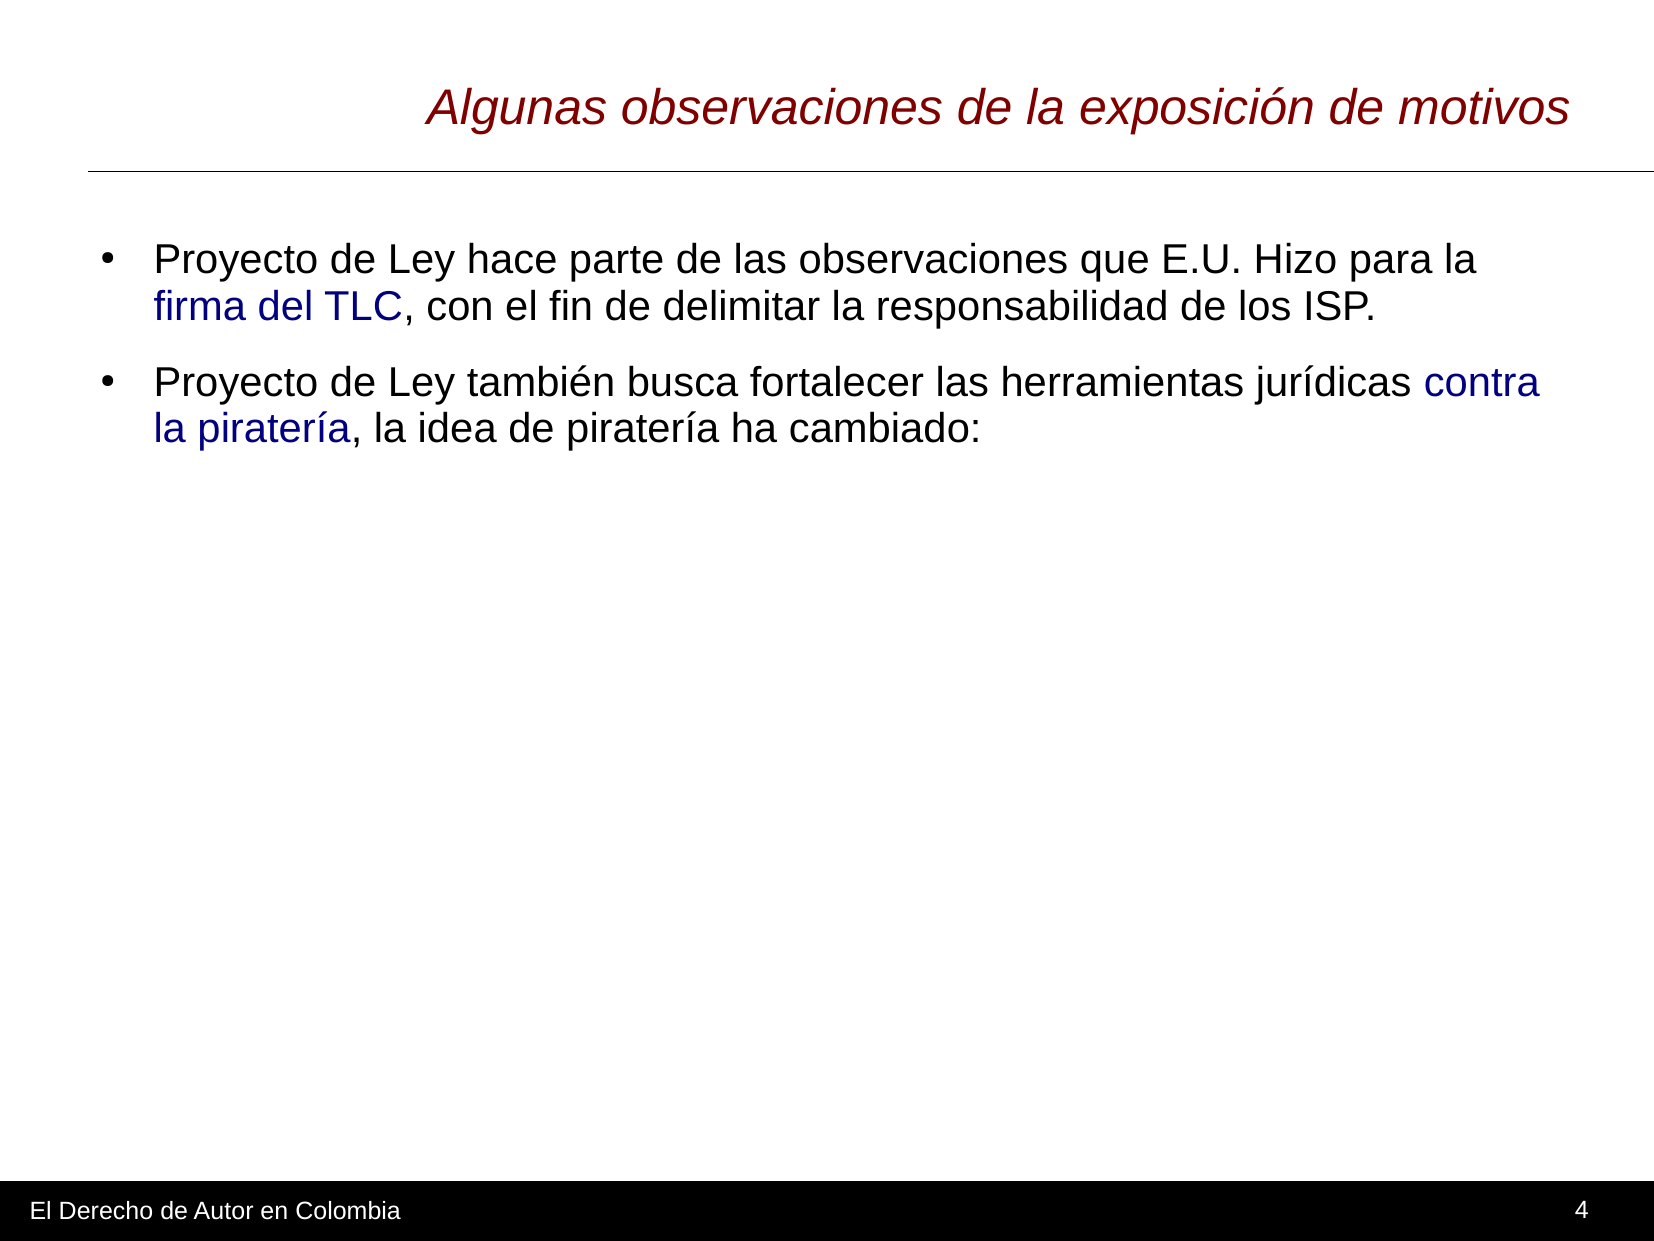

# Algunas observaciones de la exposición de motivos
Proyecto de Ley hace parte de las observaciones que E.U. Hizo para la firma del TLC, con el fin de delimitar la responsabilidad de los ISP.
Proyecto de Ley también busca fortalecer las herramientas jurídicas contra la piratería, la idea de piratería ha cambiado:
4